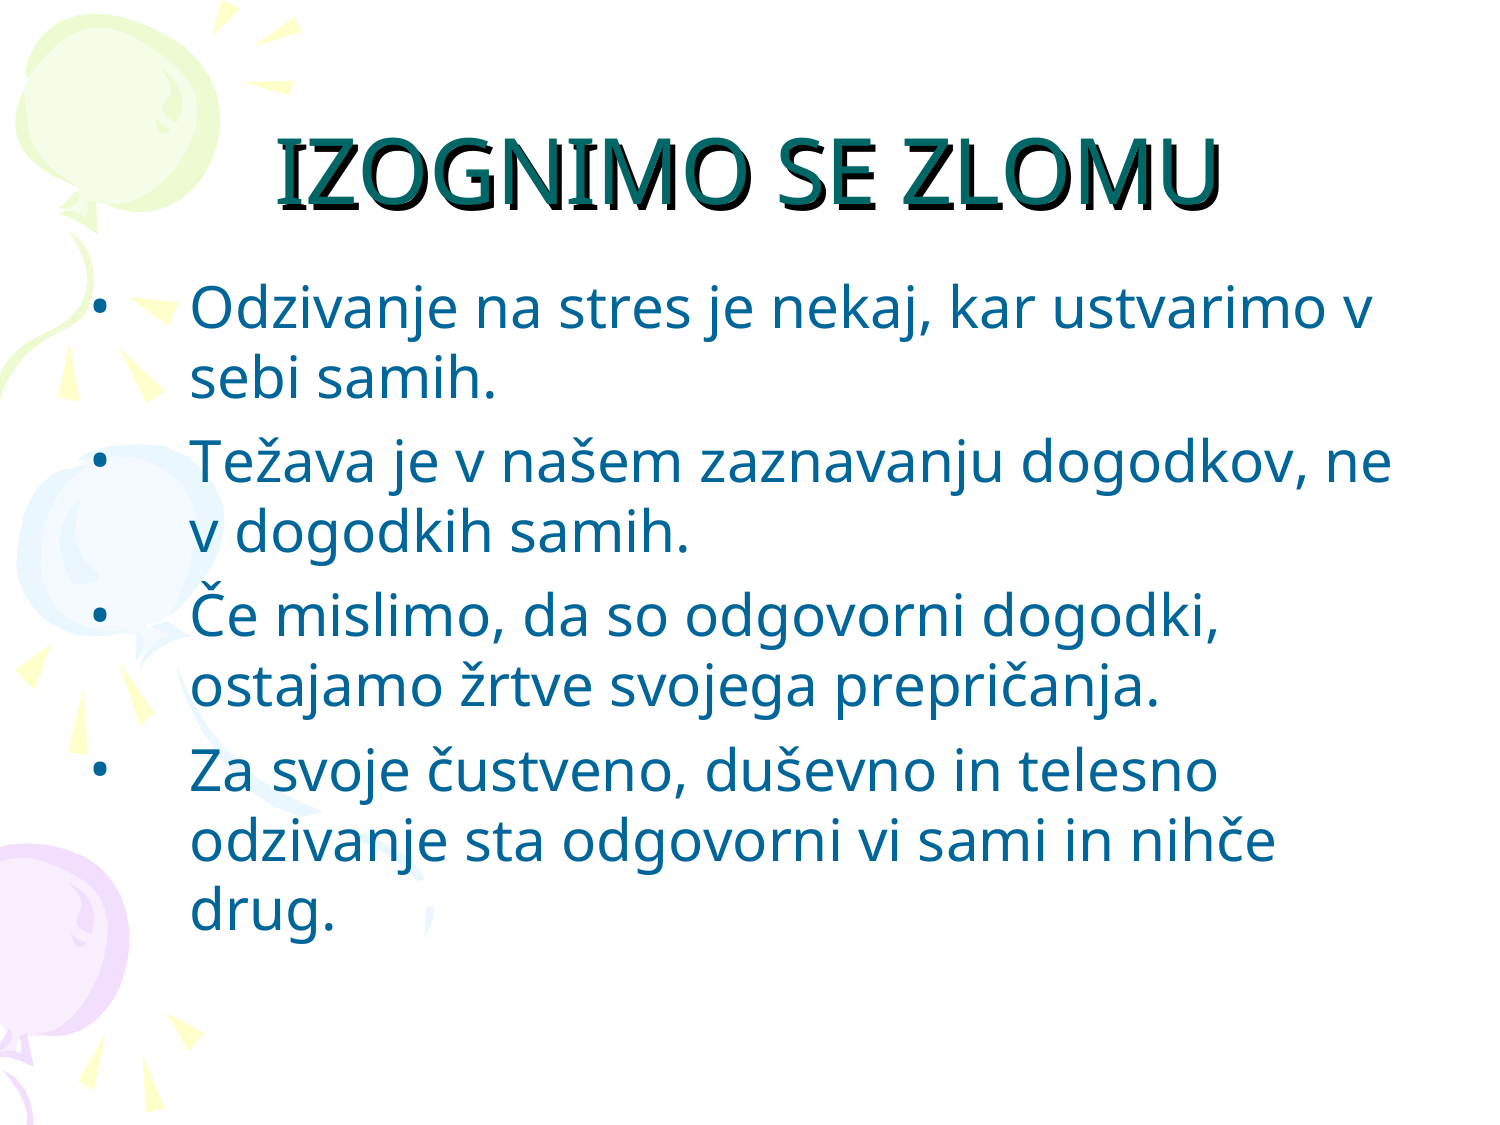

# IZOGNIMO SE ZLOMU
Odzivanje na stres je nekaj, kar ustvarimo v sebi samih.
Težava je v našem zaznavanju dogodkov, ne v dogodkih samih.
Če mislimo, da so odgovorni dogodki, ostajamo žrtve svojega prepričanja.
Za svoje čustveno, duševno in telesno odzivanje sta odgovorni vi sami in nihče drug.